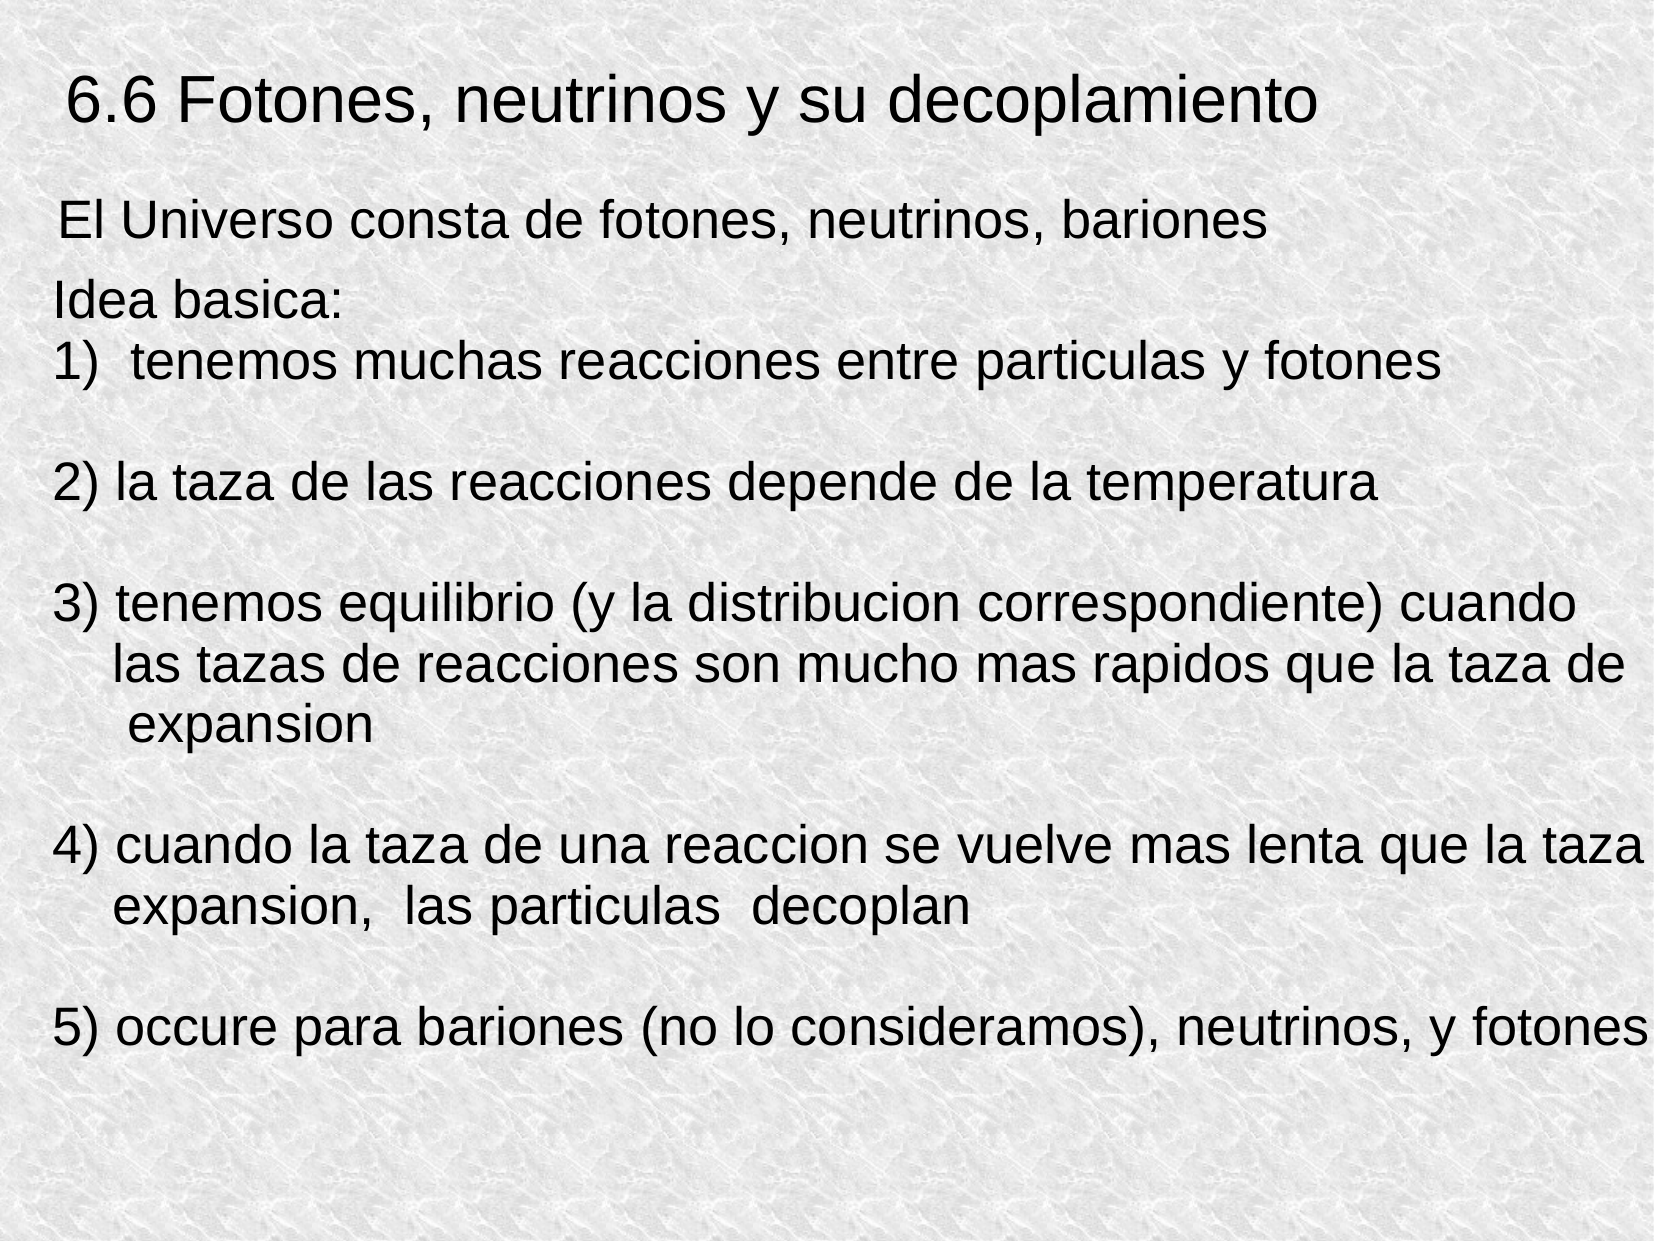

6.6 Fotones, neutrinos y su decoplamiento
El Universo consta de fotones, neutrinos, bariones
Idea basica:
1) tenemos muchas reacciones entre particulas y fotones
2) la taza de las reacciones depende de la temperatura
3) tenemos equilibrio (y la distribucion correspondiente) cuando
 las tazas de reacciones son mucho mas rapidos que la taza de
 expansion
4) cuando la taza de una reaccion se vuelve mas lenta que la taza de
 expansion, las particulas decoplan
5) occure para bariones (no lo consideramos), neutrinos, y fotones